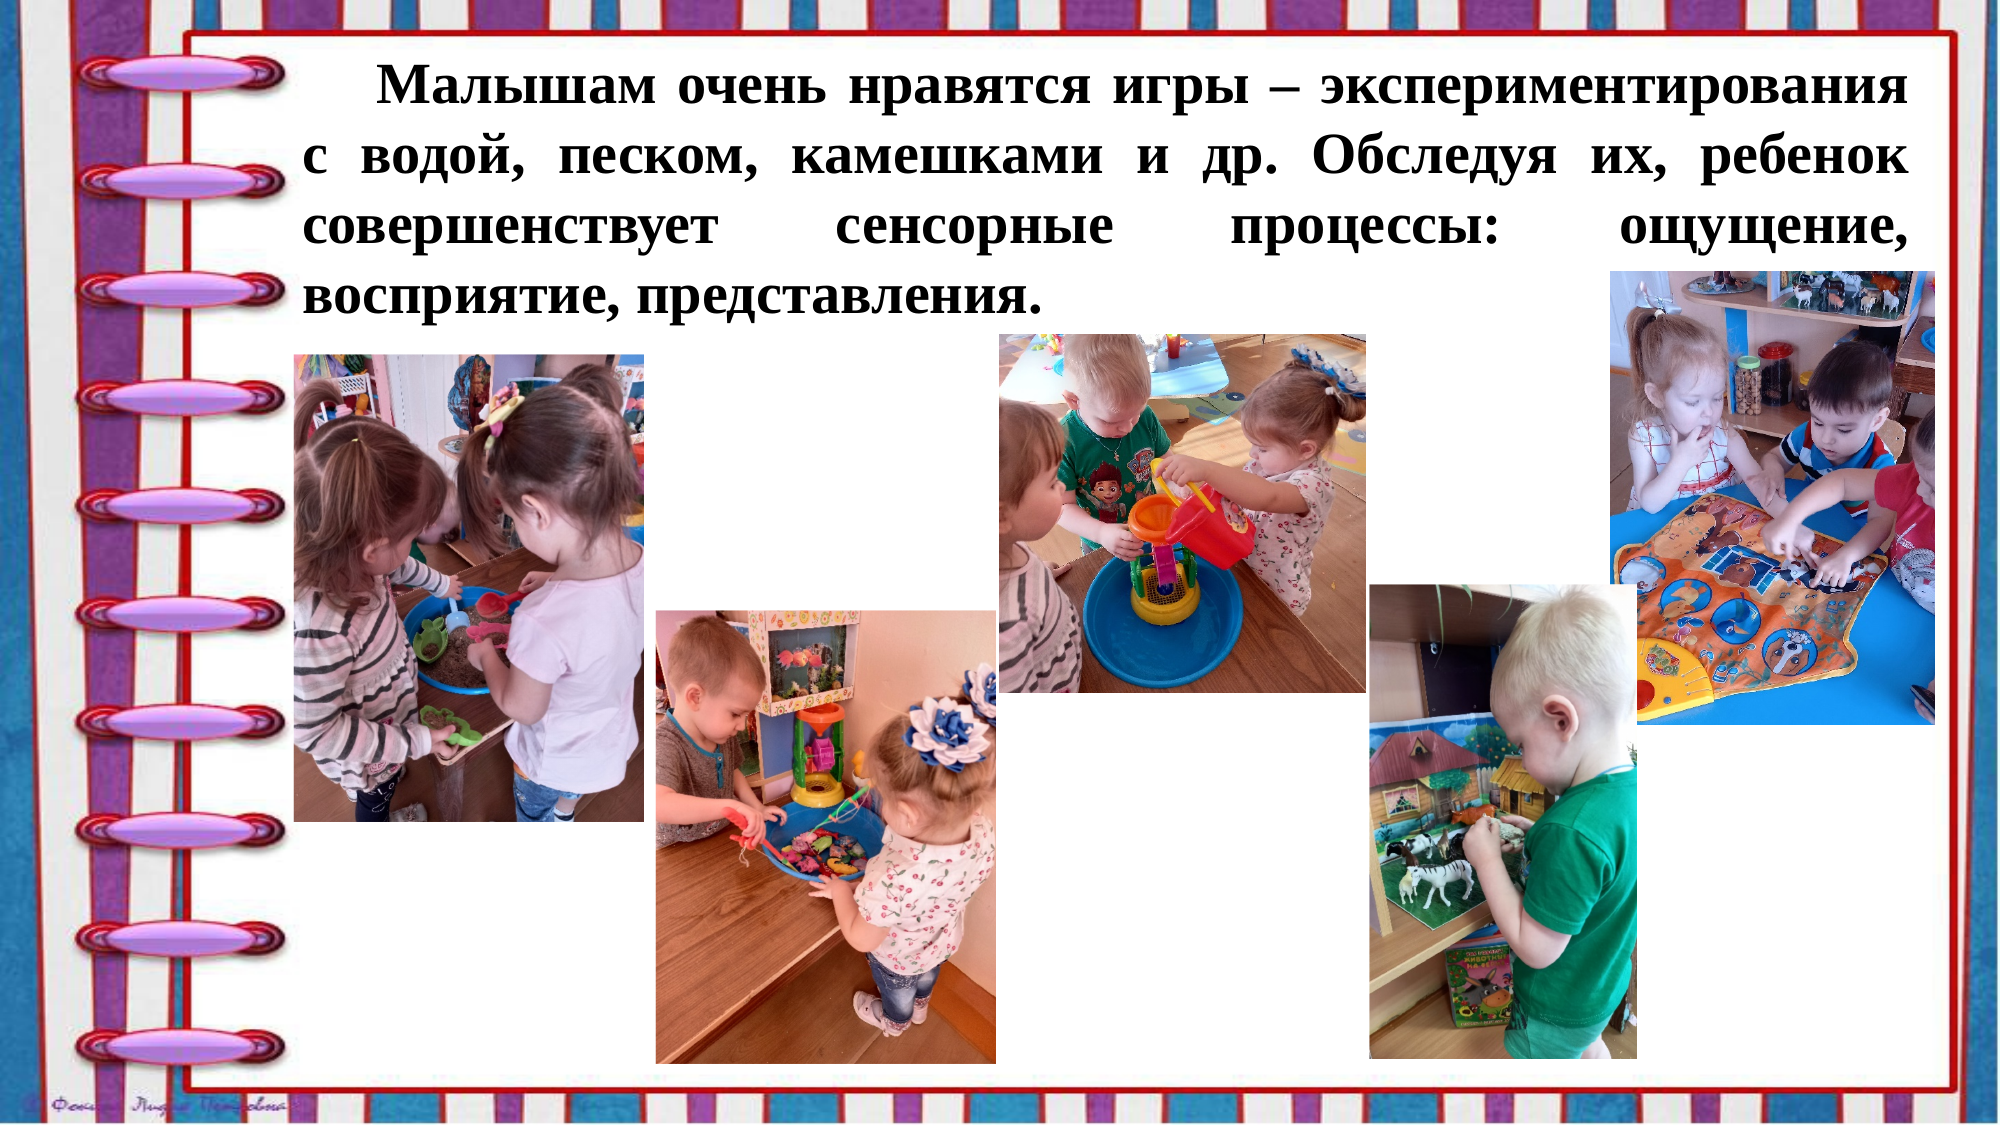

Малышам очень нравятся игры – экспериментирования с водой, песком, камешками и др. Обследуя их, ребенок совершенствует сенсорные процессы: ощущение, восприятие, представления.